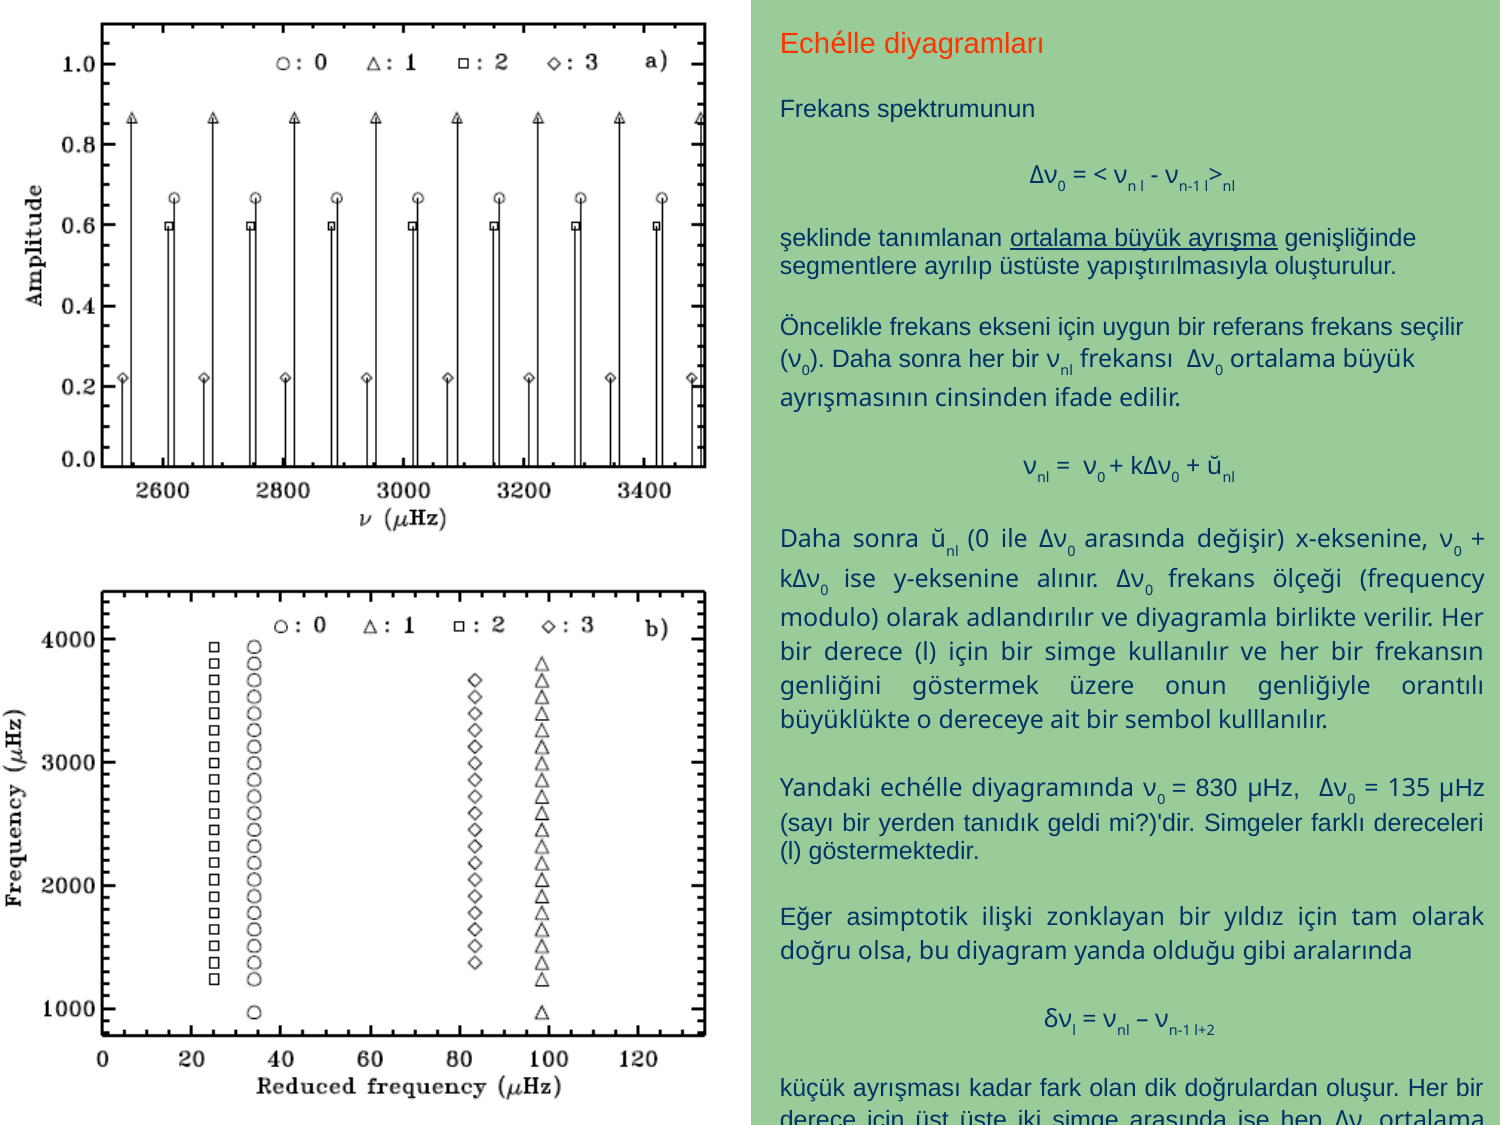

Echélle diyagramları
Frekans spektrumunun
Δν0 = < νn l - νn-1 l>nl
şeklinde tanımlanan ortalama büyük ayrışma genişliğinde segmentlere ayrılıp üstüste yapıştırılmasıyla oluşturulur.
Öncelikle frekans ekseni için uygun bir referans frekans seçilir (ν0). Daha sonra her bir νnl frekansı Δν0 ortalama büyük ayrışmasının cinsinden ifade edilir.
νnl = ν0 + kΔν0 + ŭnl
Daha sonra ŭnl (0 ile Δν0 arasında değişir) x-eksenine, ν0 + kΔν0 ise y-eksenine alınır. Δν0 frekans ölçeği (frequency modulo) olarak adlandırılır ve diyagramla birlikte verilir. Her bir derece (l) için bir simge kullanılır ve her bir frekansın genliğini göstermek üzere onun genliğiyle orantılı büyüklükte o dereceye ait bir sembol kulllanılır.
Yandaki echélle diyagramında ν0 = 830 μHz, Δν0 = 135 μHz (sayı bir yerden tanıdık geldi mi?)'dir. Simgeler farklı dereceleri (l) göstermektedir.
Eğer asimptotik ilişki zonklayan bir yıldız için tam olarak doğru olsa, bu diyagram yanda olduğu gibi aralarında
δνl = νnl – νn-1 l+2
küçük ayrışması kadar fark olan dik doğrulardan oluşur. Her bir derece için üst üste iki simge arasında ise hep Δν0 ortalama büyük ayrışma frekansı kadar fark olur. Oysa gözlenen durum böyle değildir.